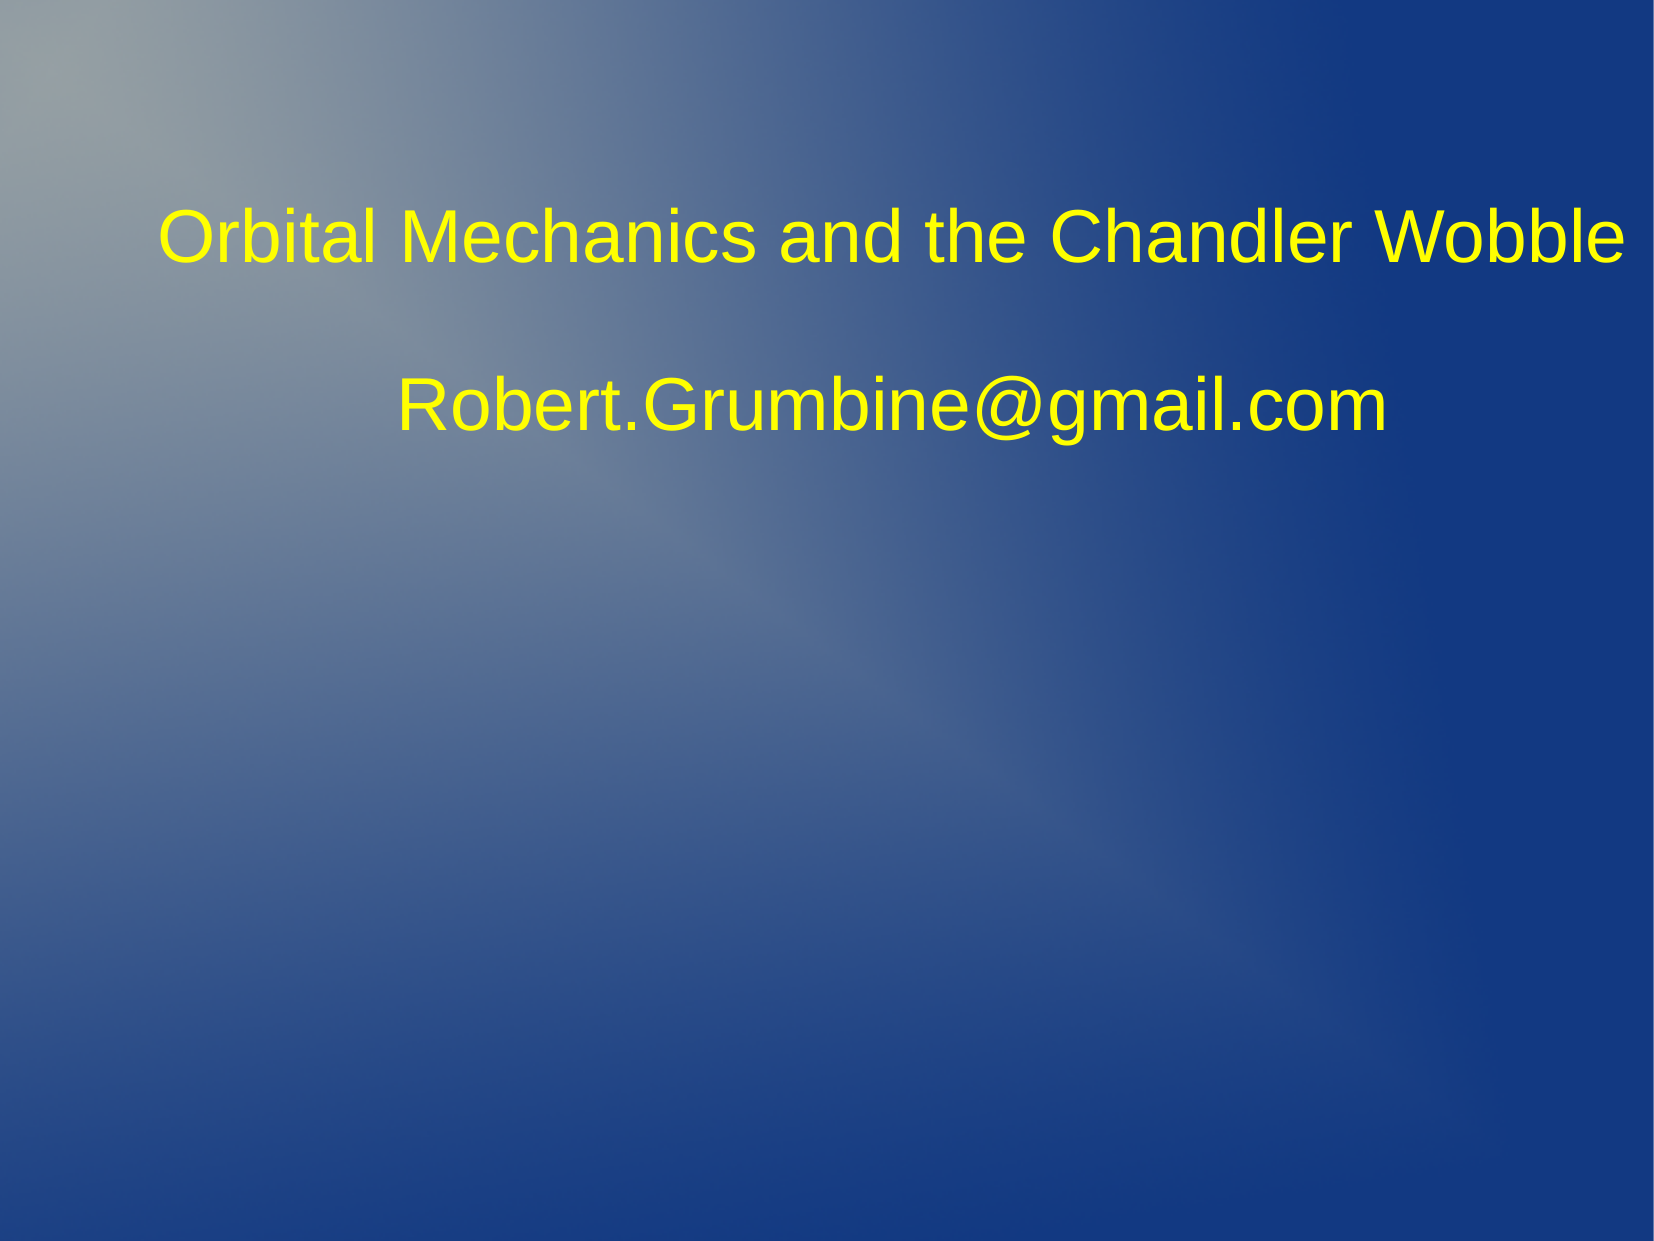

Orbital Mechanics and the Chandler Wobble
Robert.Grumbine@gmail.com